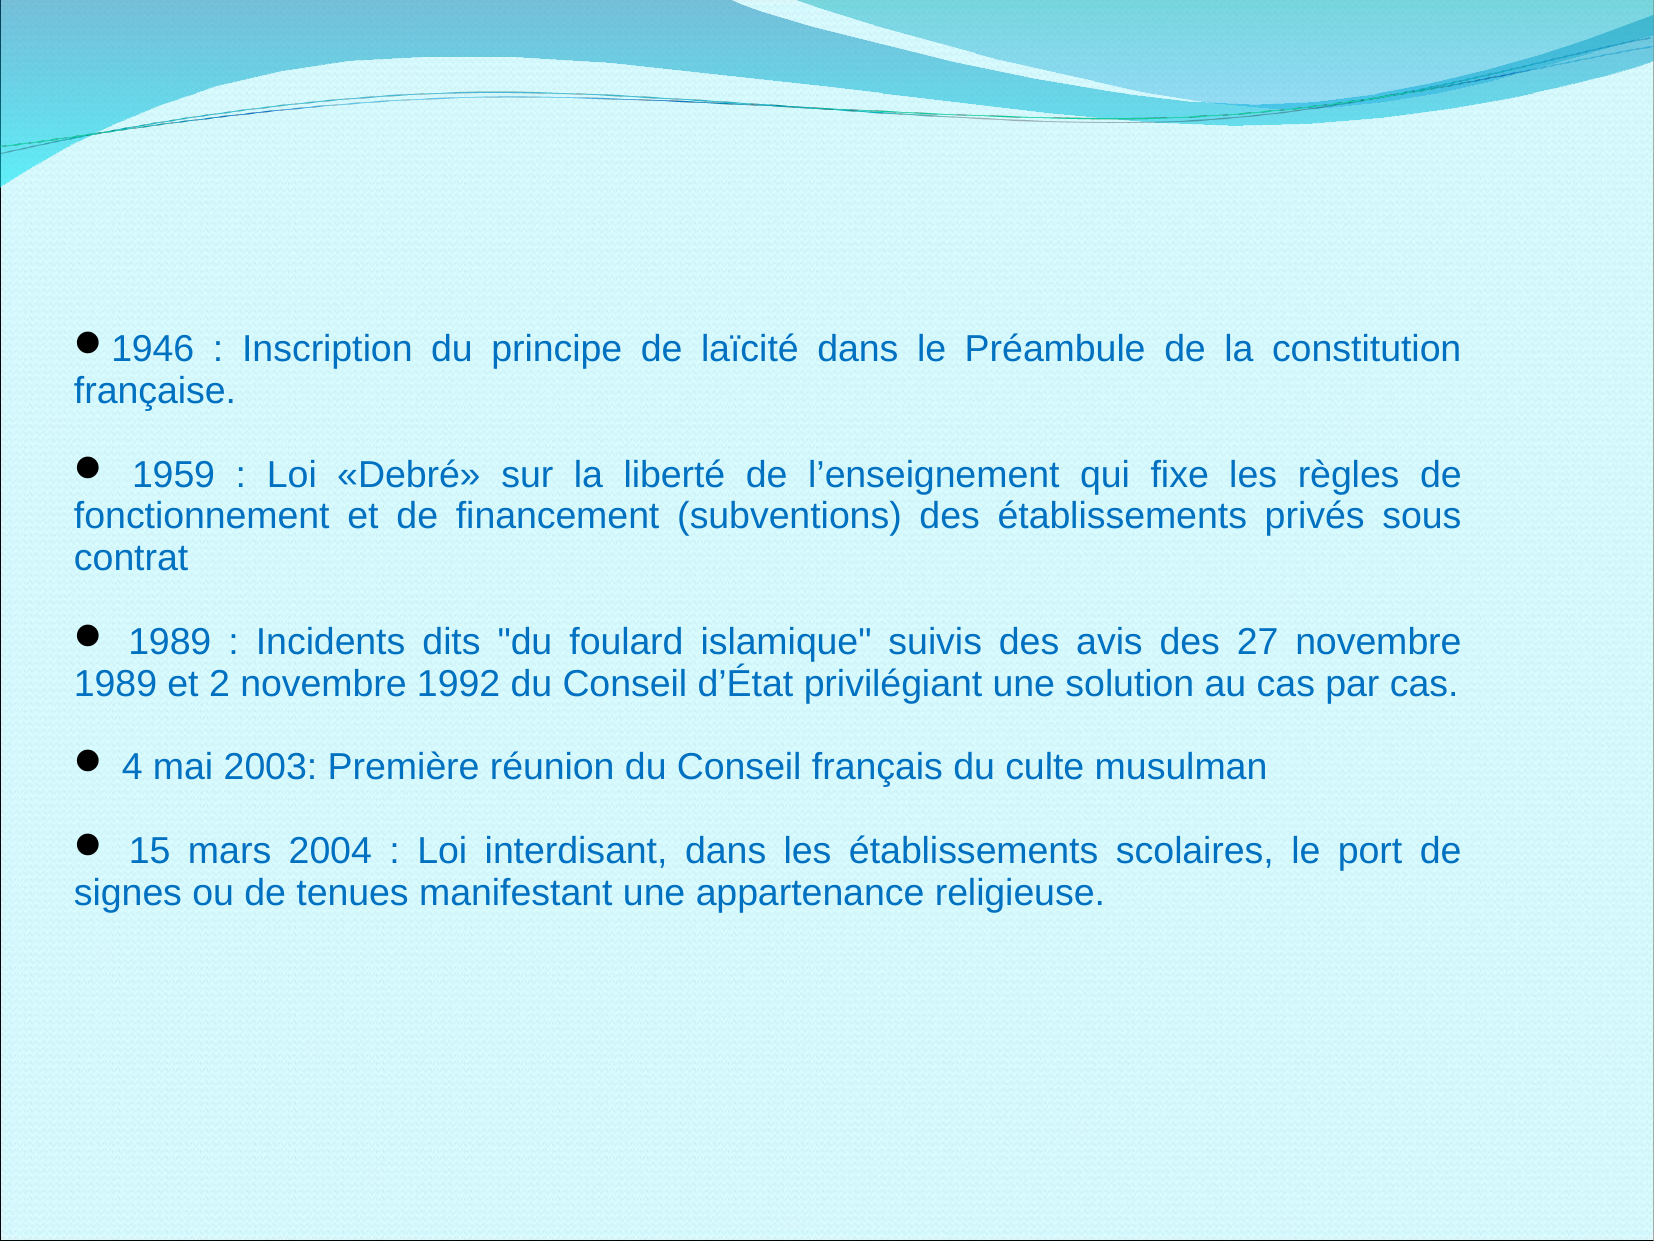

1946 : Inscription du principe de laïcité dans le Préambule de la constitution française.
 1959 : Loi «Debré» sur la liberté de l’enseignement qui fixe les règles de fonctionnement et de financement (subventions) des établissements privés sous contrat
 1989 : Incidents dits "du foulard islamique" suivis des avis des 27 novembre 1989 et 2 novembre 1992 du Conseil d’État privilégiant une solution au cas par cas.
 4 mai 2003: Première réunion du Conseil français du culte musulman
 15 mars 2004 : Loi interdisant, dans les établissements scolaires, le port de signes ou de tenues manifestant une appartenance religieuse.